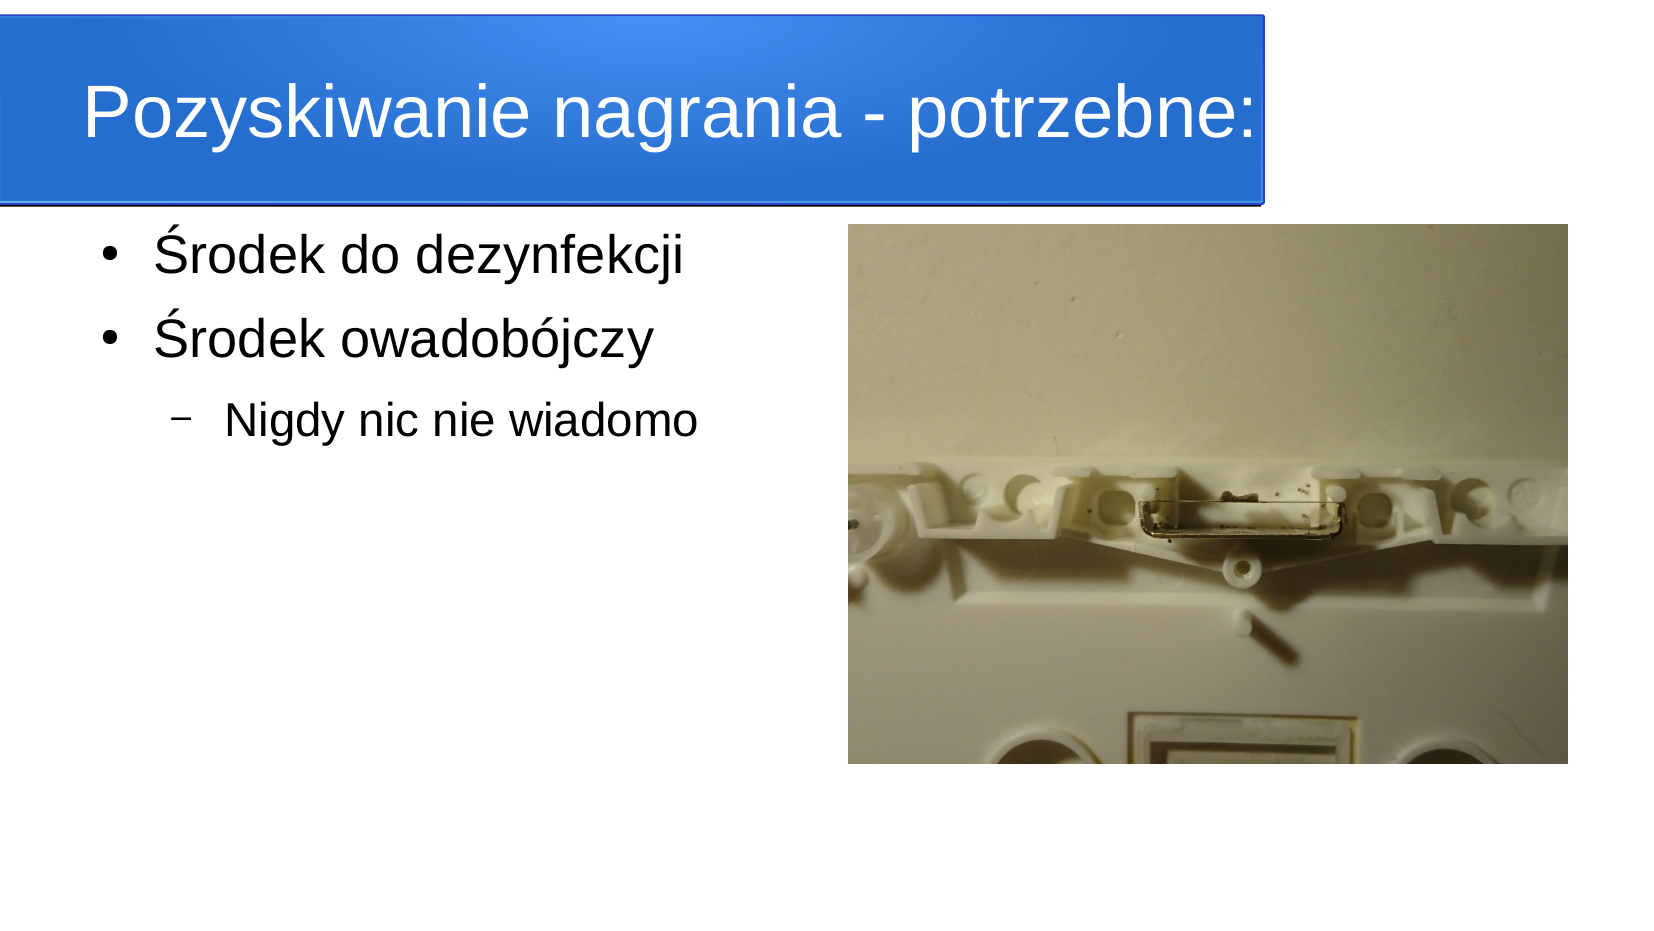

# Pozyskiwanie nagrania - potrzebne:
Środek do dezynfekcji
Środek owadobójczy
Nigdy nic nie wiadomo